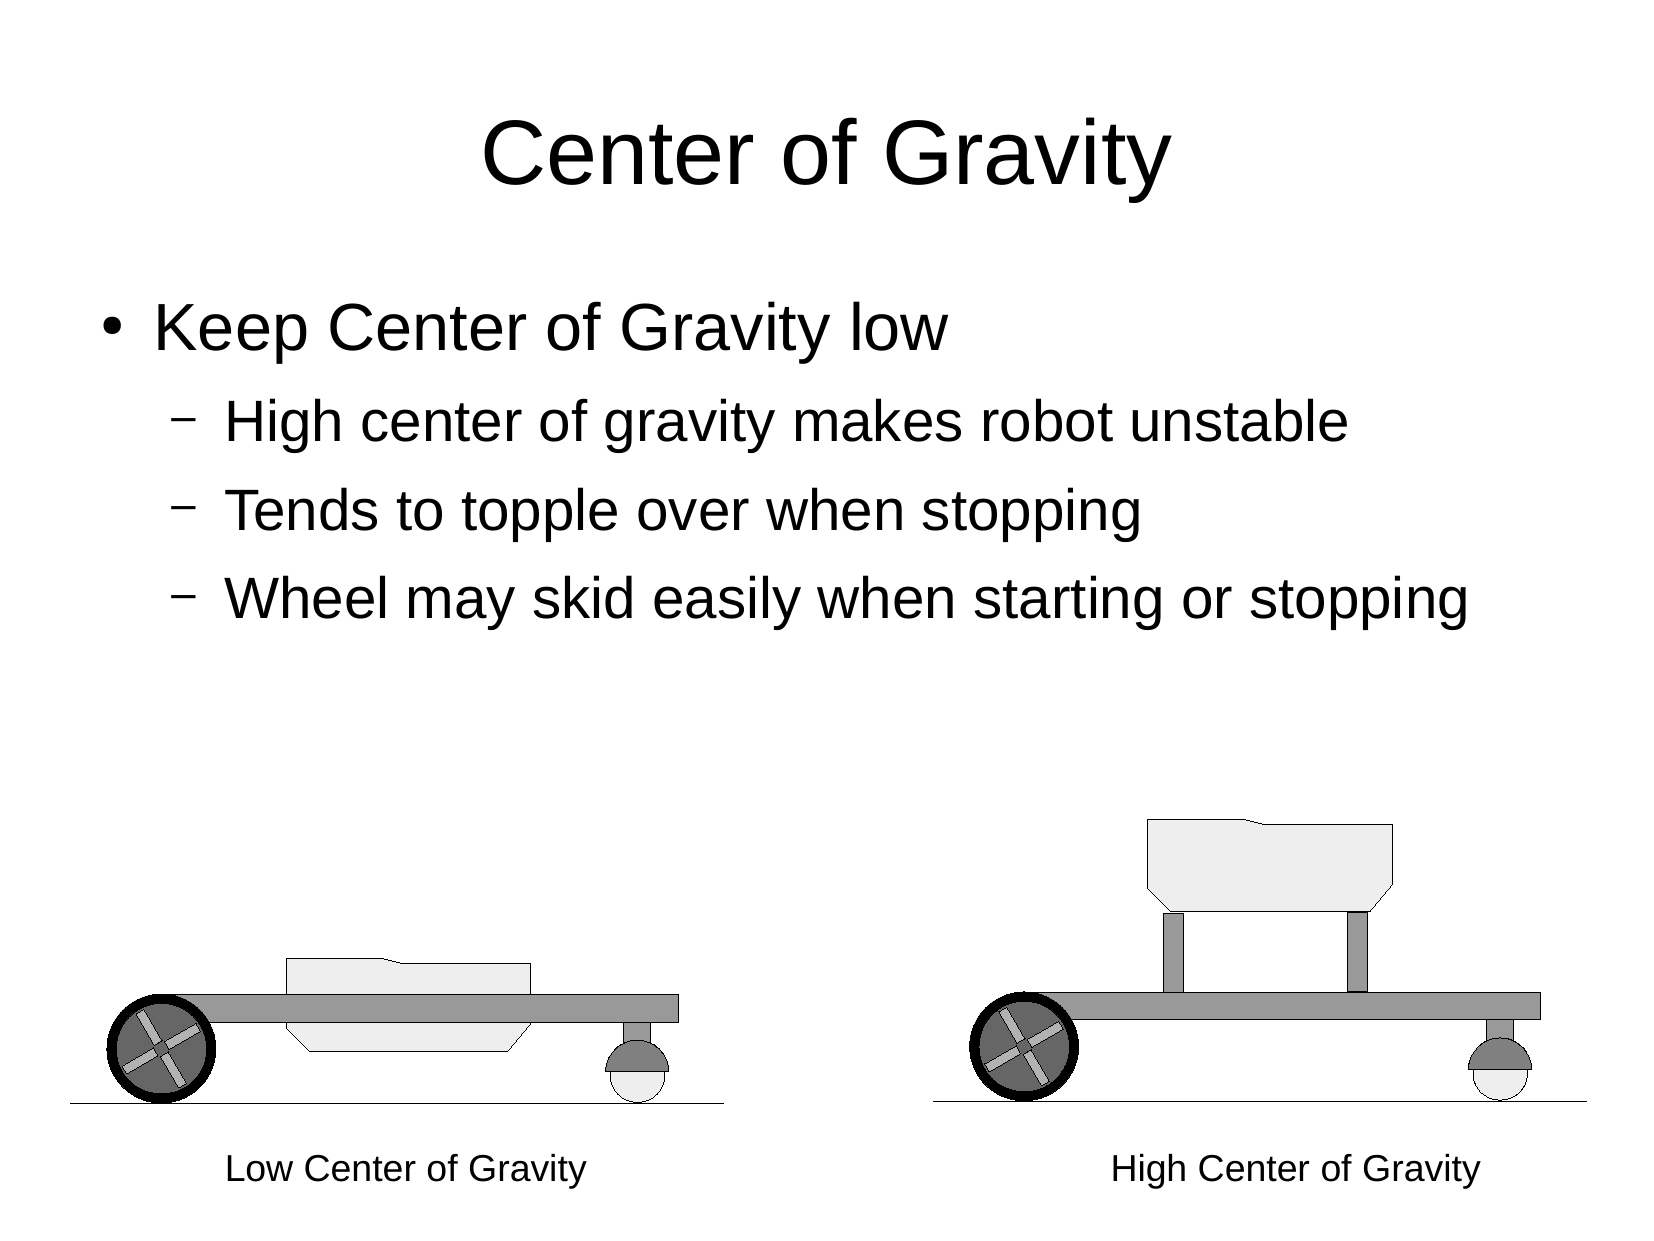

# Center of Gravity
Keep Center of Gravity low
High center of gravity makes robot unstable
Tends to topple over when stopping
Wheel may skid easily when starting or stopping
Low Center of Gravity
High Center of Gravity